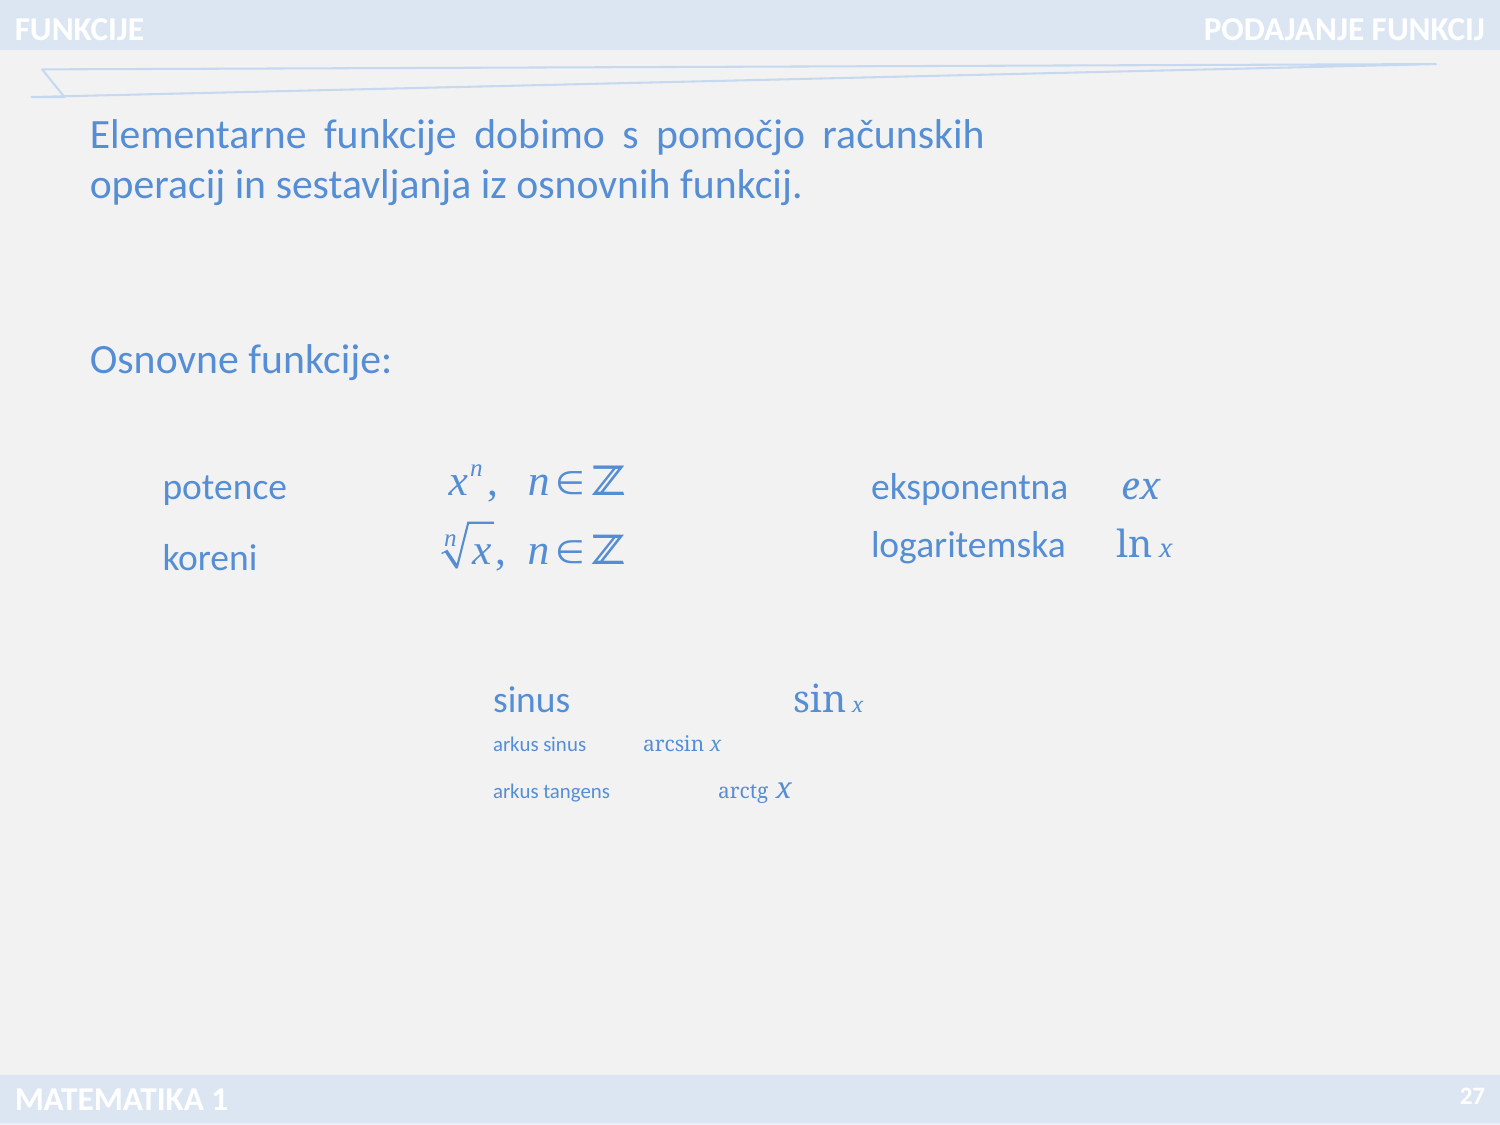

FUNKCIJE
PODAJANJE FUNKCIJ
Elementarne funkcije dobimo s pomočjo računskih operacij in sestavljanja iz osnovnih funkcij.
Osnovne funkcije:
potence
eksponentna ex
logaritemska ln x
koreni
sinus 	sin x
arkus sinus 	arcsin x
arkus tangens 	arctg x
MATEMATIKA 1